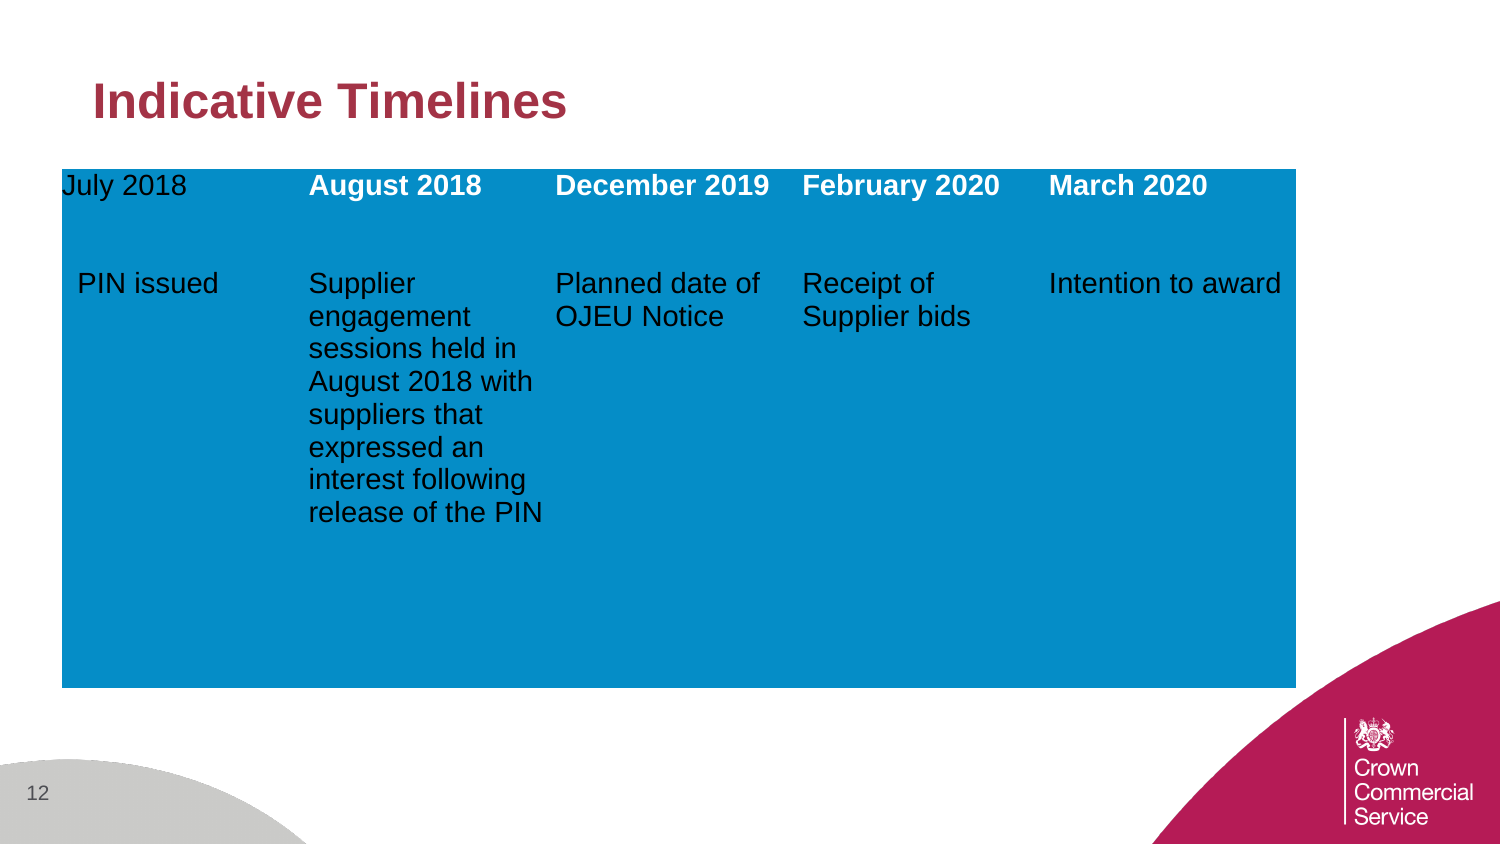

# Indicative Timelines
| July 2018 | August 2018 | December 2019 | February 2020 | March 2020 |
| --- | --- | --- | --- | --- |
| PIN issued | Supplier engagement sessions held in August 2018 with suppliers that expressed an interest following release of the PIN | Planned date of OJEU Notice | Receipt of Supplier bids | Intention to award |